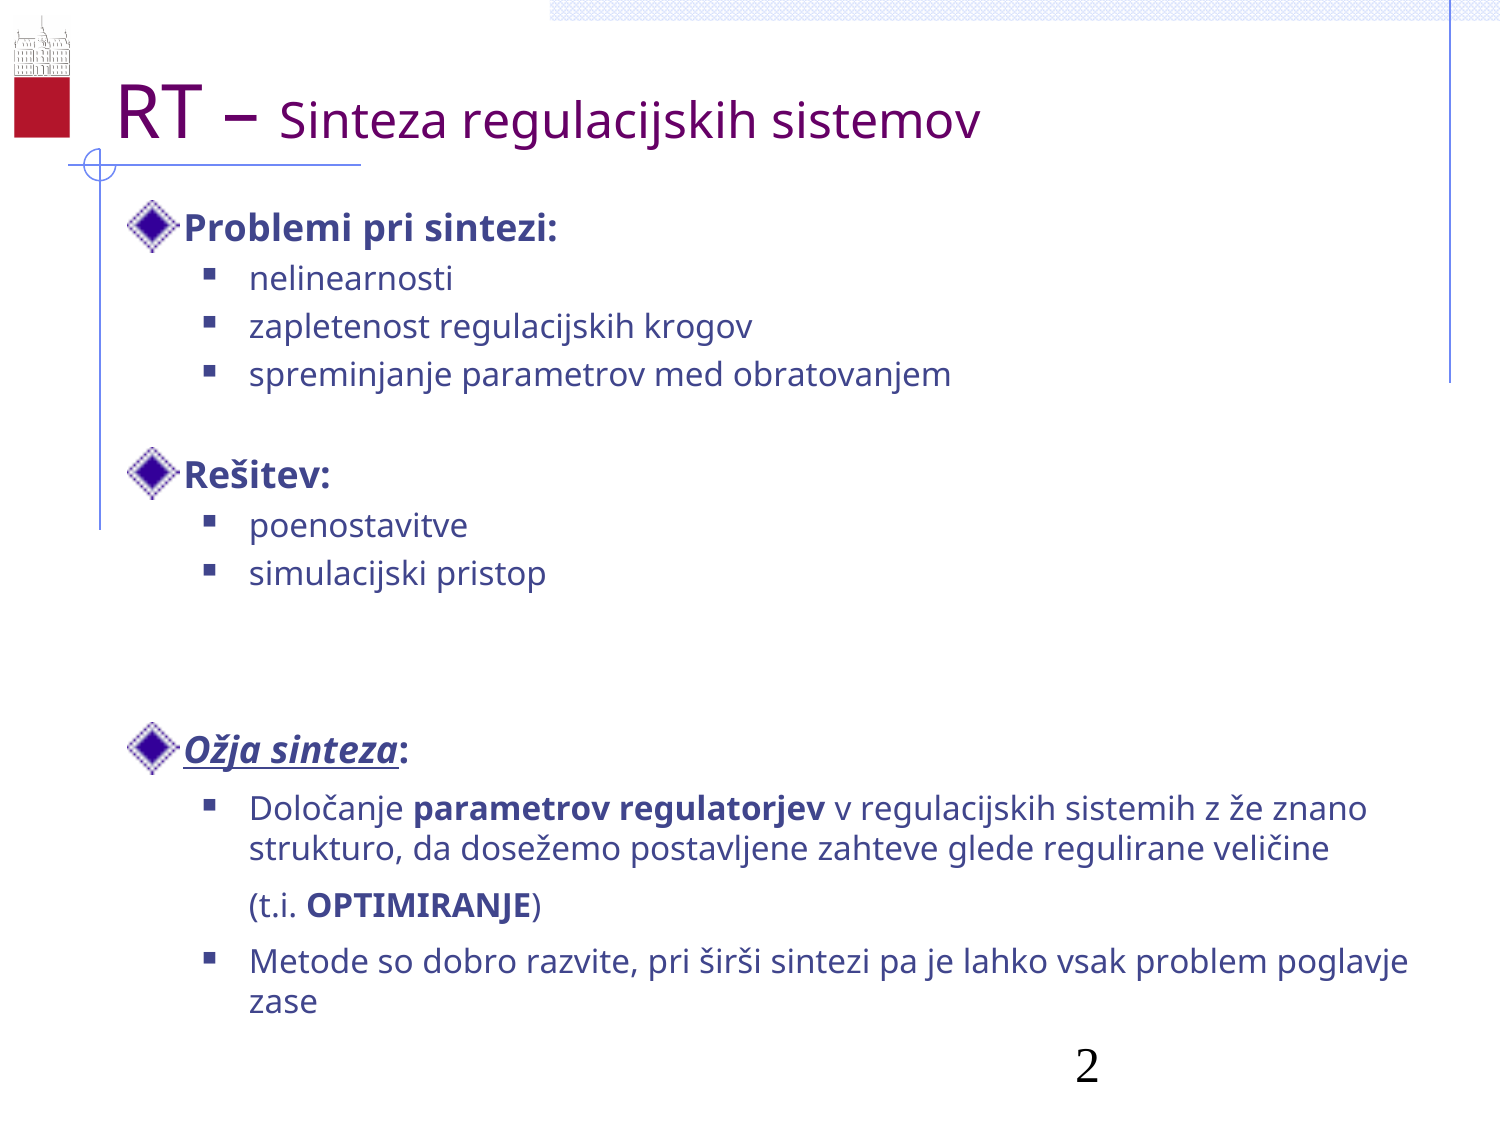

RT – Sinteza regulacijskih sistemov
# Problemi pri sintezi:
nelinearnosti
zapletenost regulacijskih krogov
spreminjanje parametrov med obratovanjem
Rešitev:
poenostavitve
simulacijski pristop
Ožja sinteza:
Določanje parametrov regulatorjev v regulacijskih sistemih z že znano strukturo, da dosežemo postavljene zahteve glede regulirane veličine
	(t.i. OPTIMIRANJE)
Metode so dobro razvite, pri širši sintezi pa je lahko vsak problem poglavje zase
2